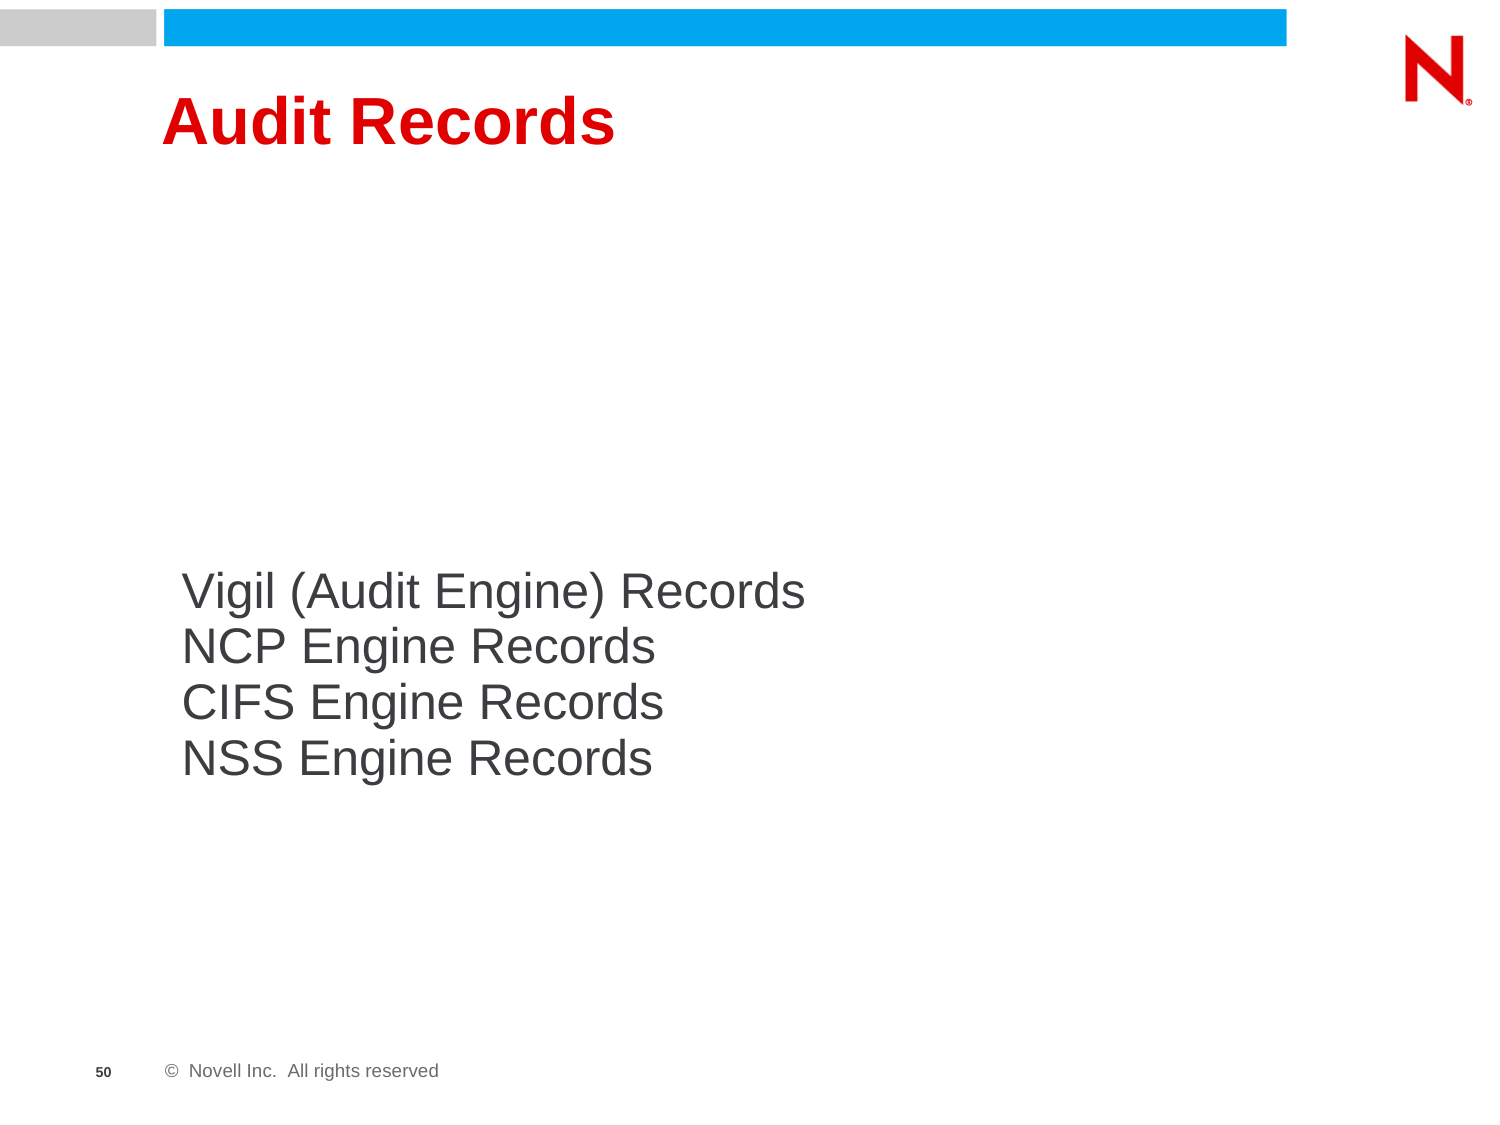

# Audit Records
Vigil (Audit Engine) Records
NCP Engine Records
CIFS Engine Records
NSS Engine Records